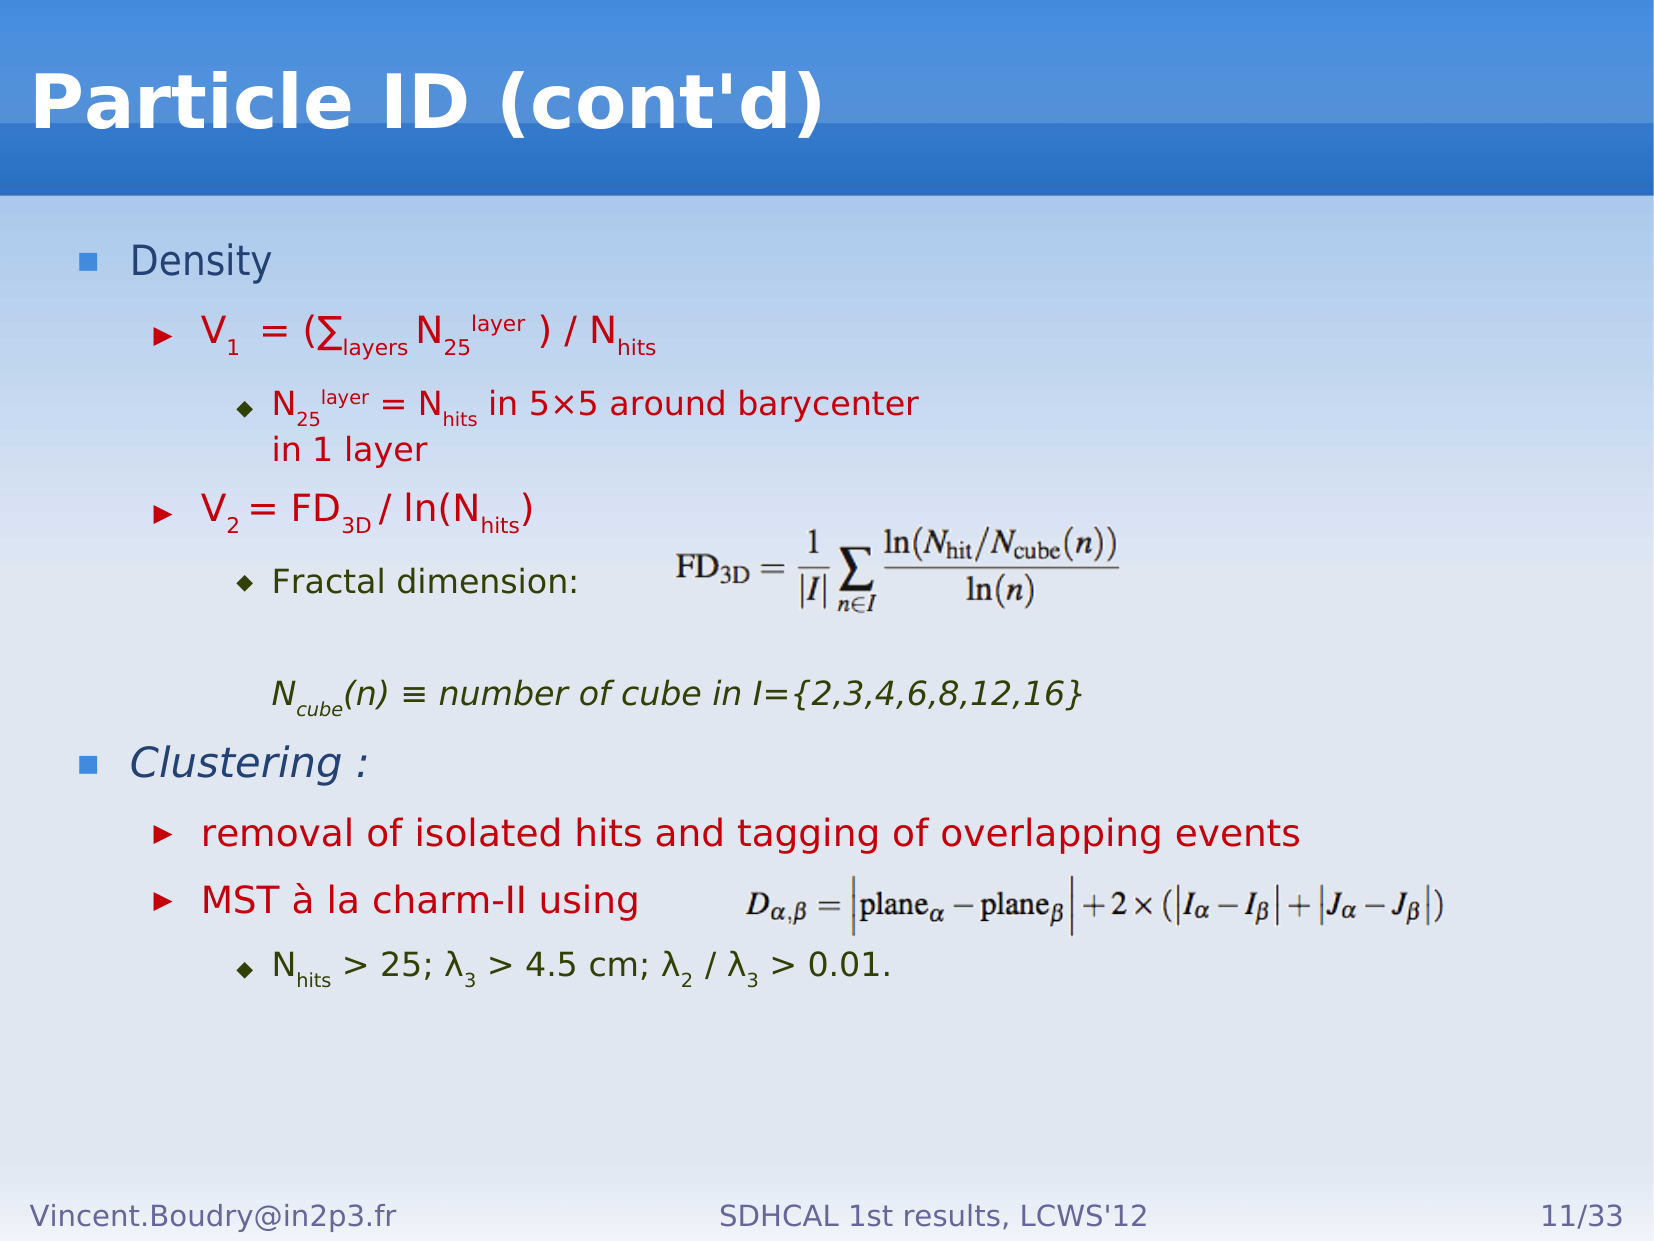

# Particle ID (cont'd)
Density
V1 = (∑layers N25layer ) / Nhits
N25layer = Nhits in 5×5 around barycenter
in 1 layer
V2 = FD3D / ln(Nhits)
Fractal dimension:
Ncube(n) ≡ number of cube in I={2,3,4,6,8,12,16}
Clustering :
removal of isolated hits and tagging of overlapping events
MST à la charm-II using
Nhits > 25; λ3 > 4.5 cm; λ2 / λ3 > 0.01.
Vincent.Boudry@in2p3.fr
SDHCAL 1st results, LCWS'12
11